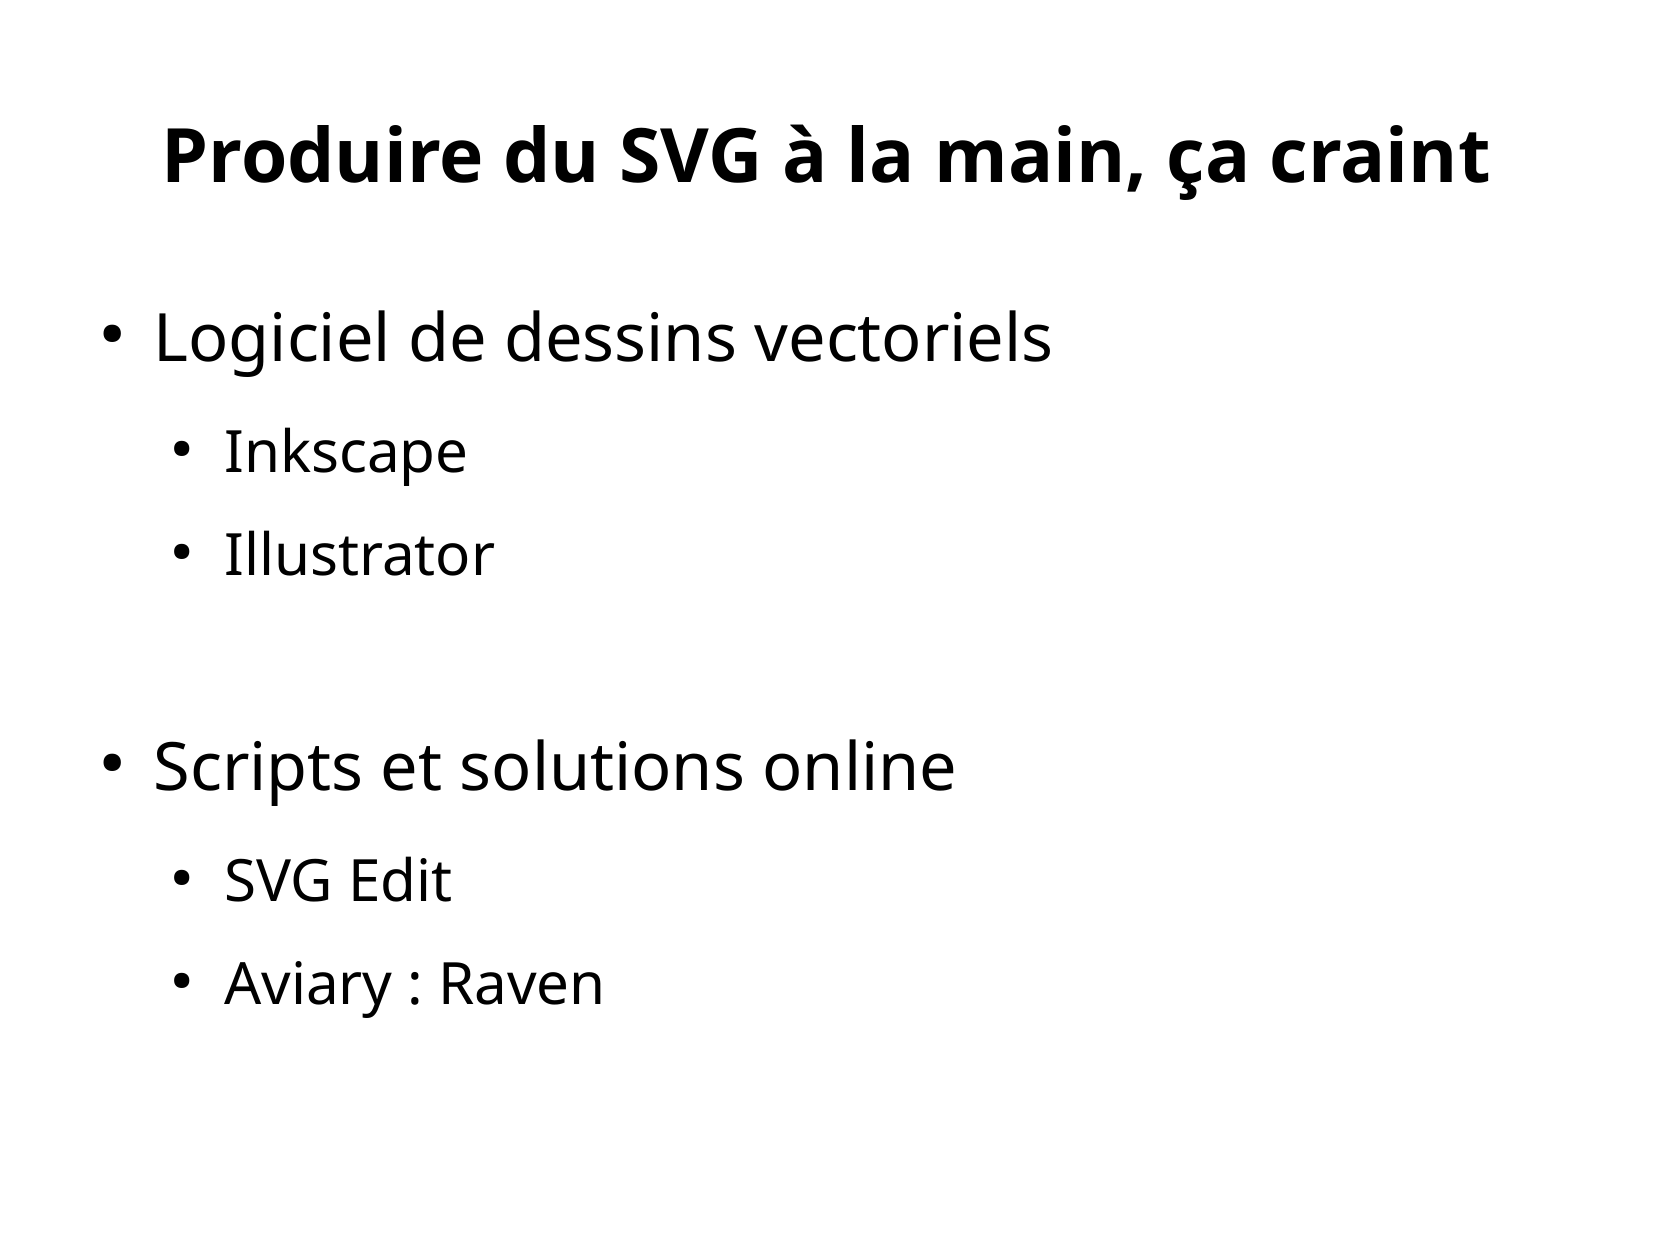

# Produire du SVG à la main, ça craint
Logiciel de dessins vectoriels
Inkscape
Illustrator
Scripts et solutions online
SVG Edit
Aviary : Raven